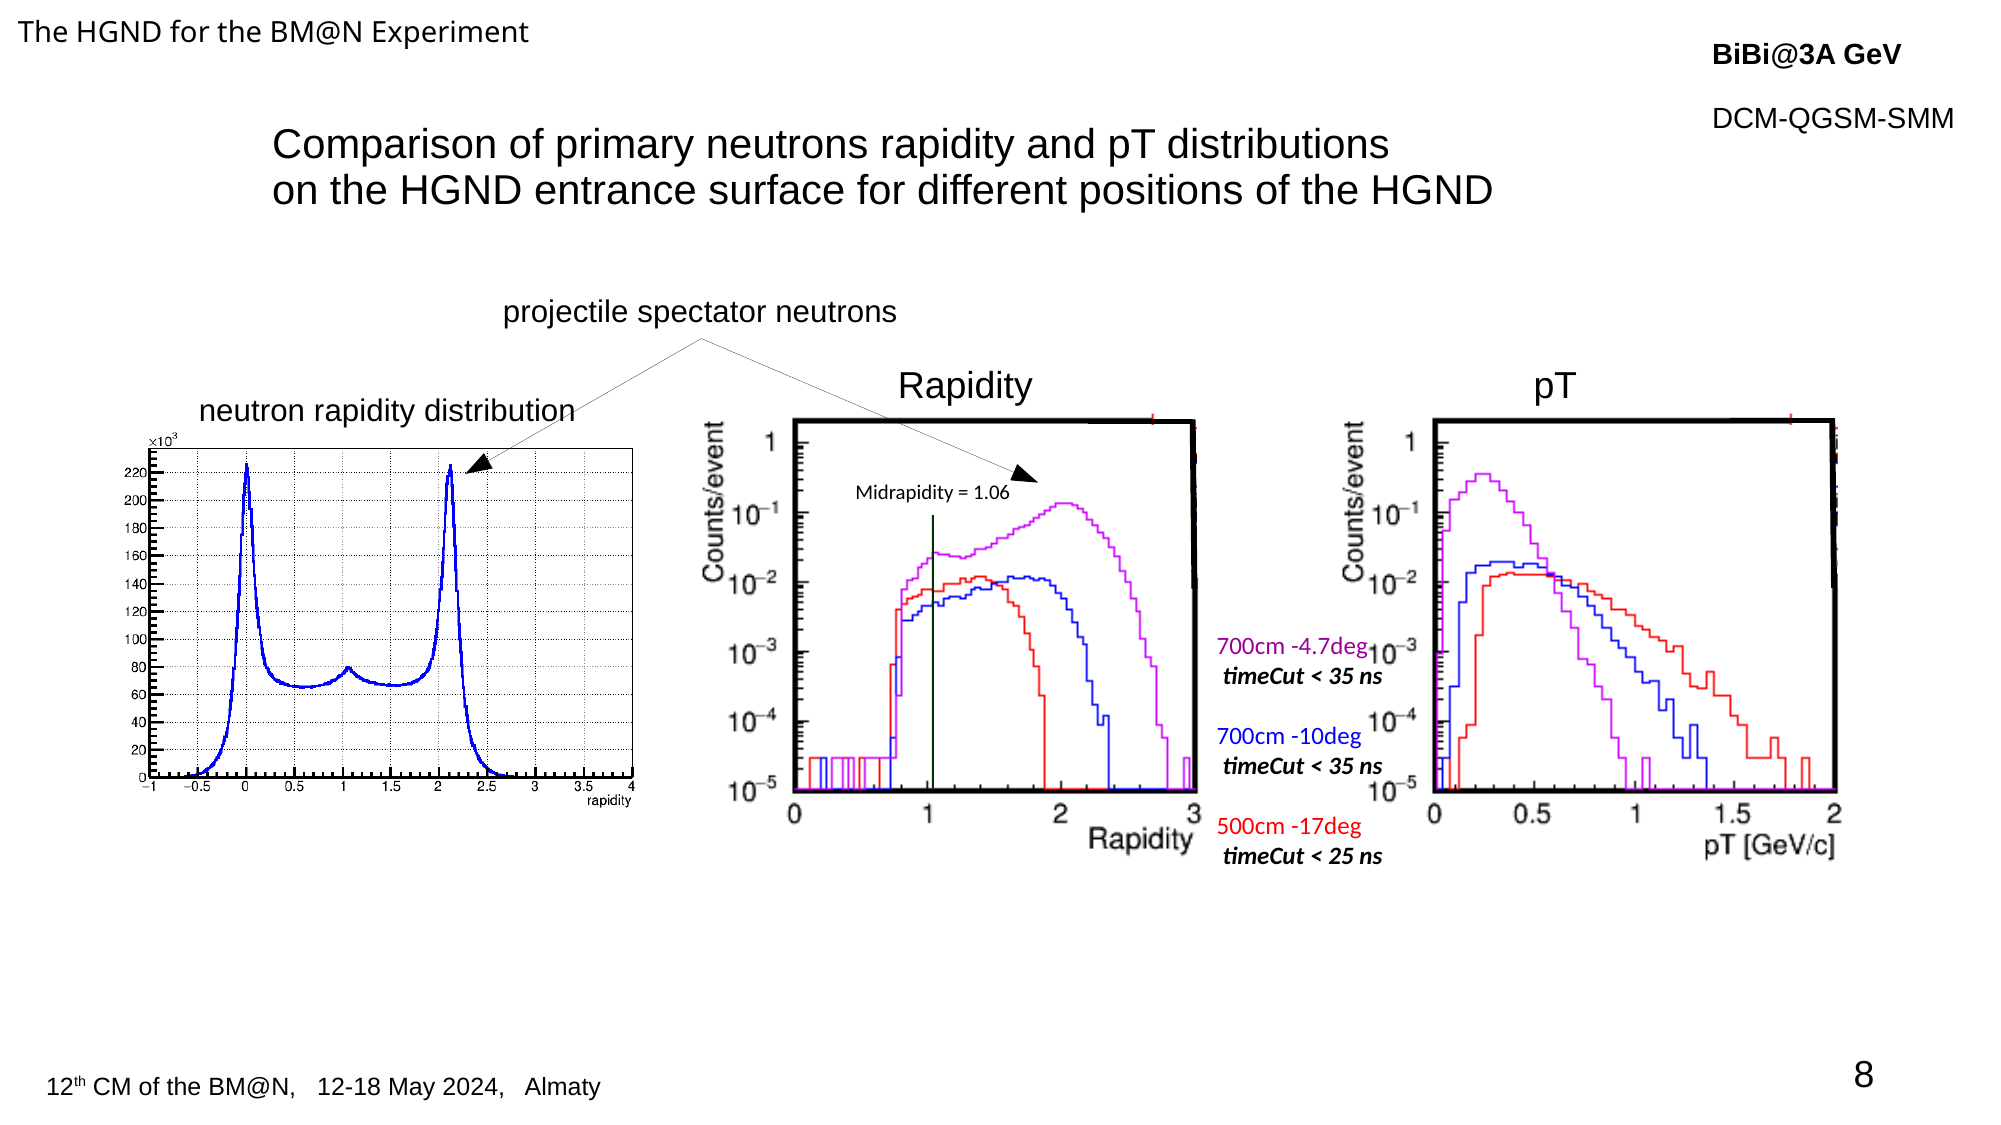

The HGND for the BM@N Experiment
BiBi@3A GeV
DCM-QGSM-SMM
Comparison of primary neutrons rapidity and pT distributions
on the HGND entrance surface for different positions of the HGND
projectile spectator neutrons
 Rapidity
 pT
neutron rapidity distribution
Midrapidity = 1.06
700cm -4.7deg
 timeCut < 35 ns
700cm -10deg
 timeCut < 35 ns
500cm -17deg
 timeCut < 25 ns
12th CM of the BM@N, 12-18 May 2024, Almaty